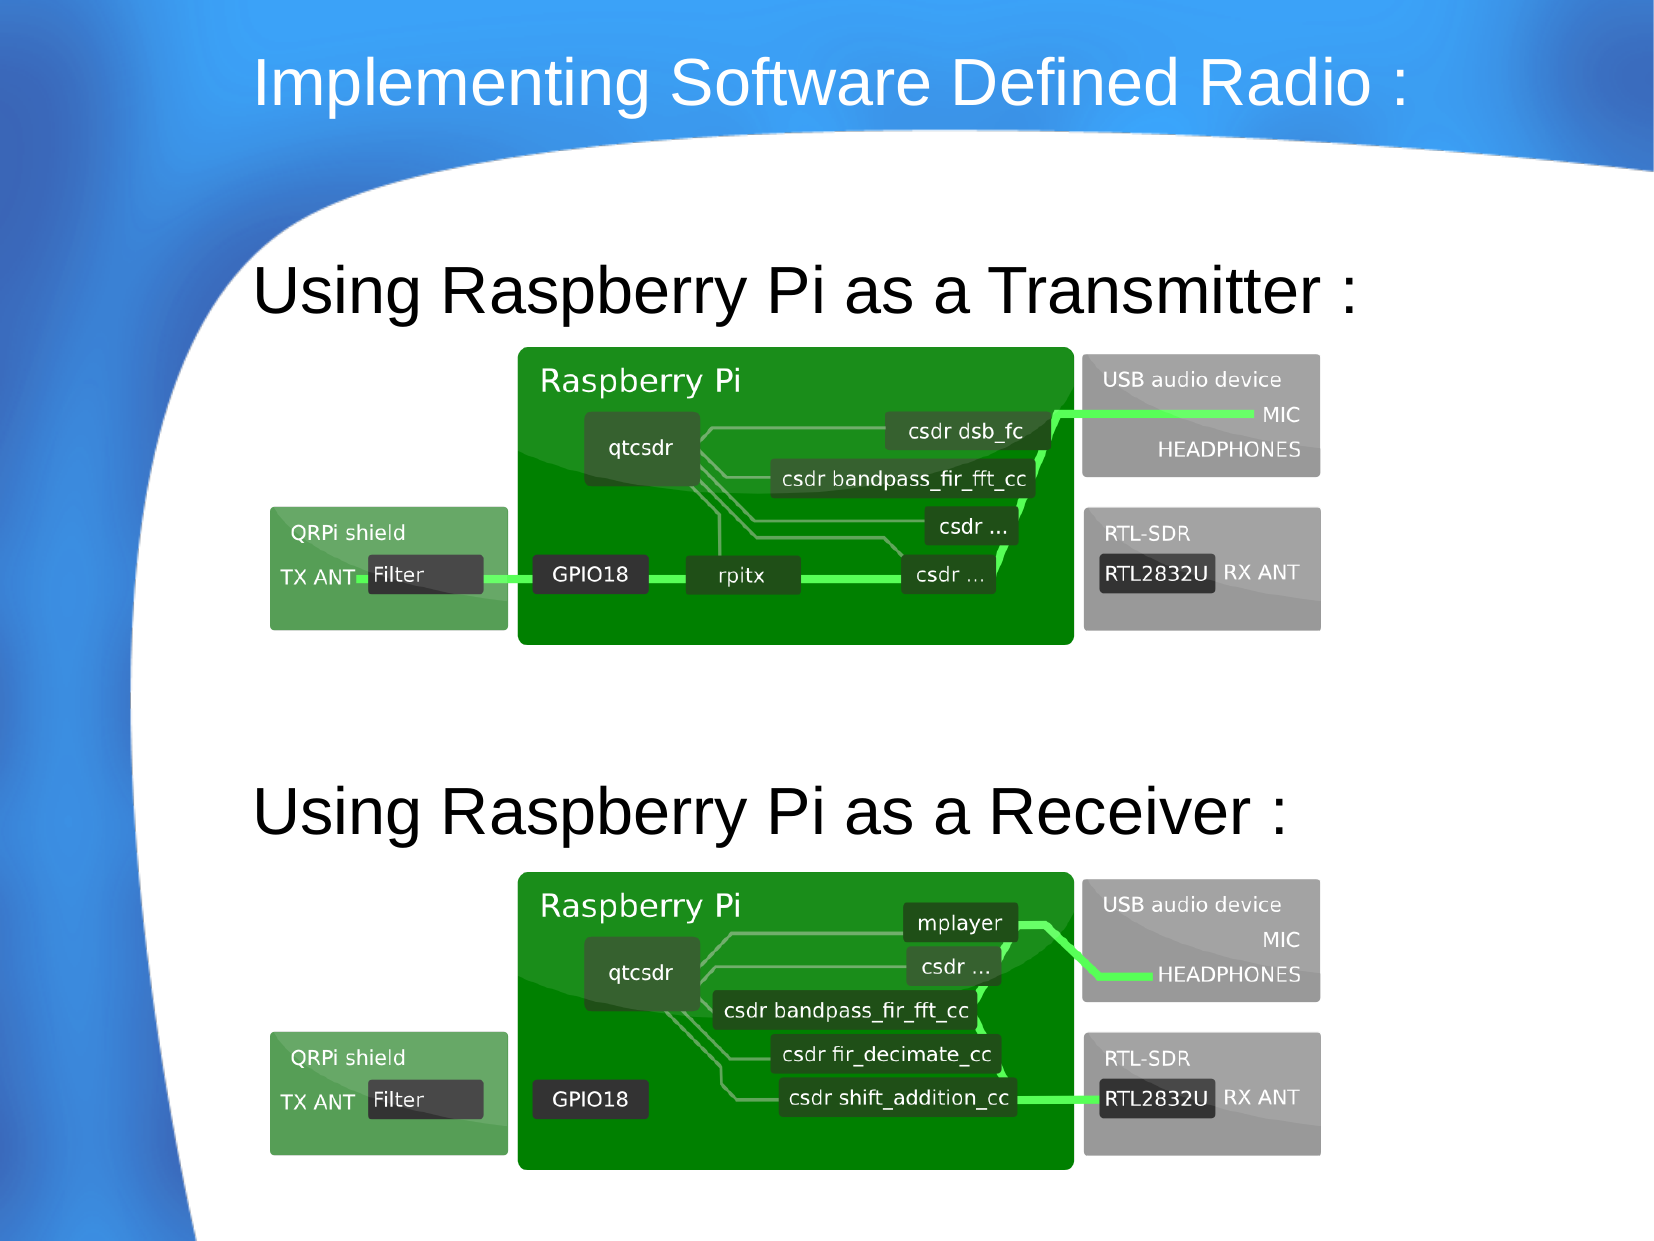

# Implementing Software Defined Radio :
Using Raspberry Pi as a Transmitter :
Using Raspberry Pi as a Receiver :